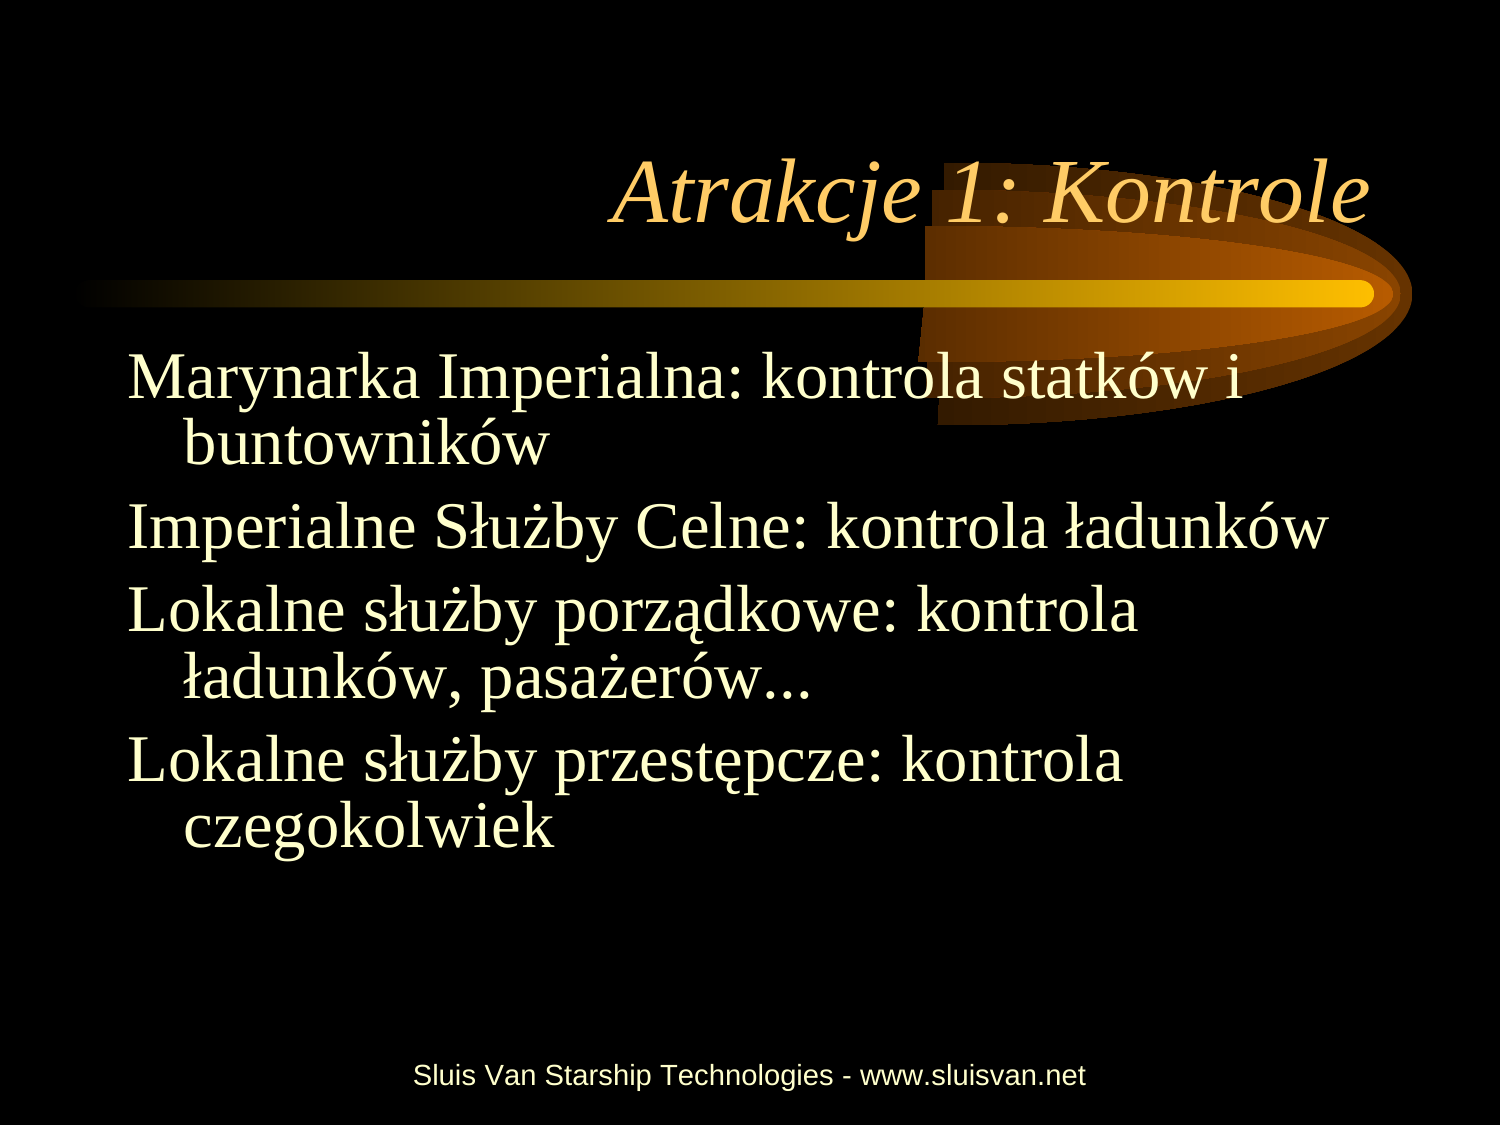

# Atrakcje 1: Kontrole
Marynarka Imperialna: kontrola statków i buntowników
Imperialne Służby Celne: kontrola ładunków
Lokalne służby porządkowe: kontrola ładunków, pasażerów...
Lokalne służby przestępcze: kontrola czegokolwiek
Sluis Van Starship Technologies - www.sluisvan.net